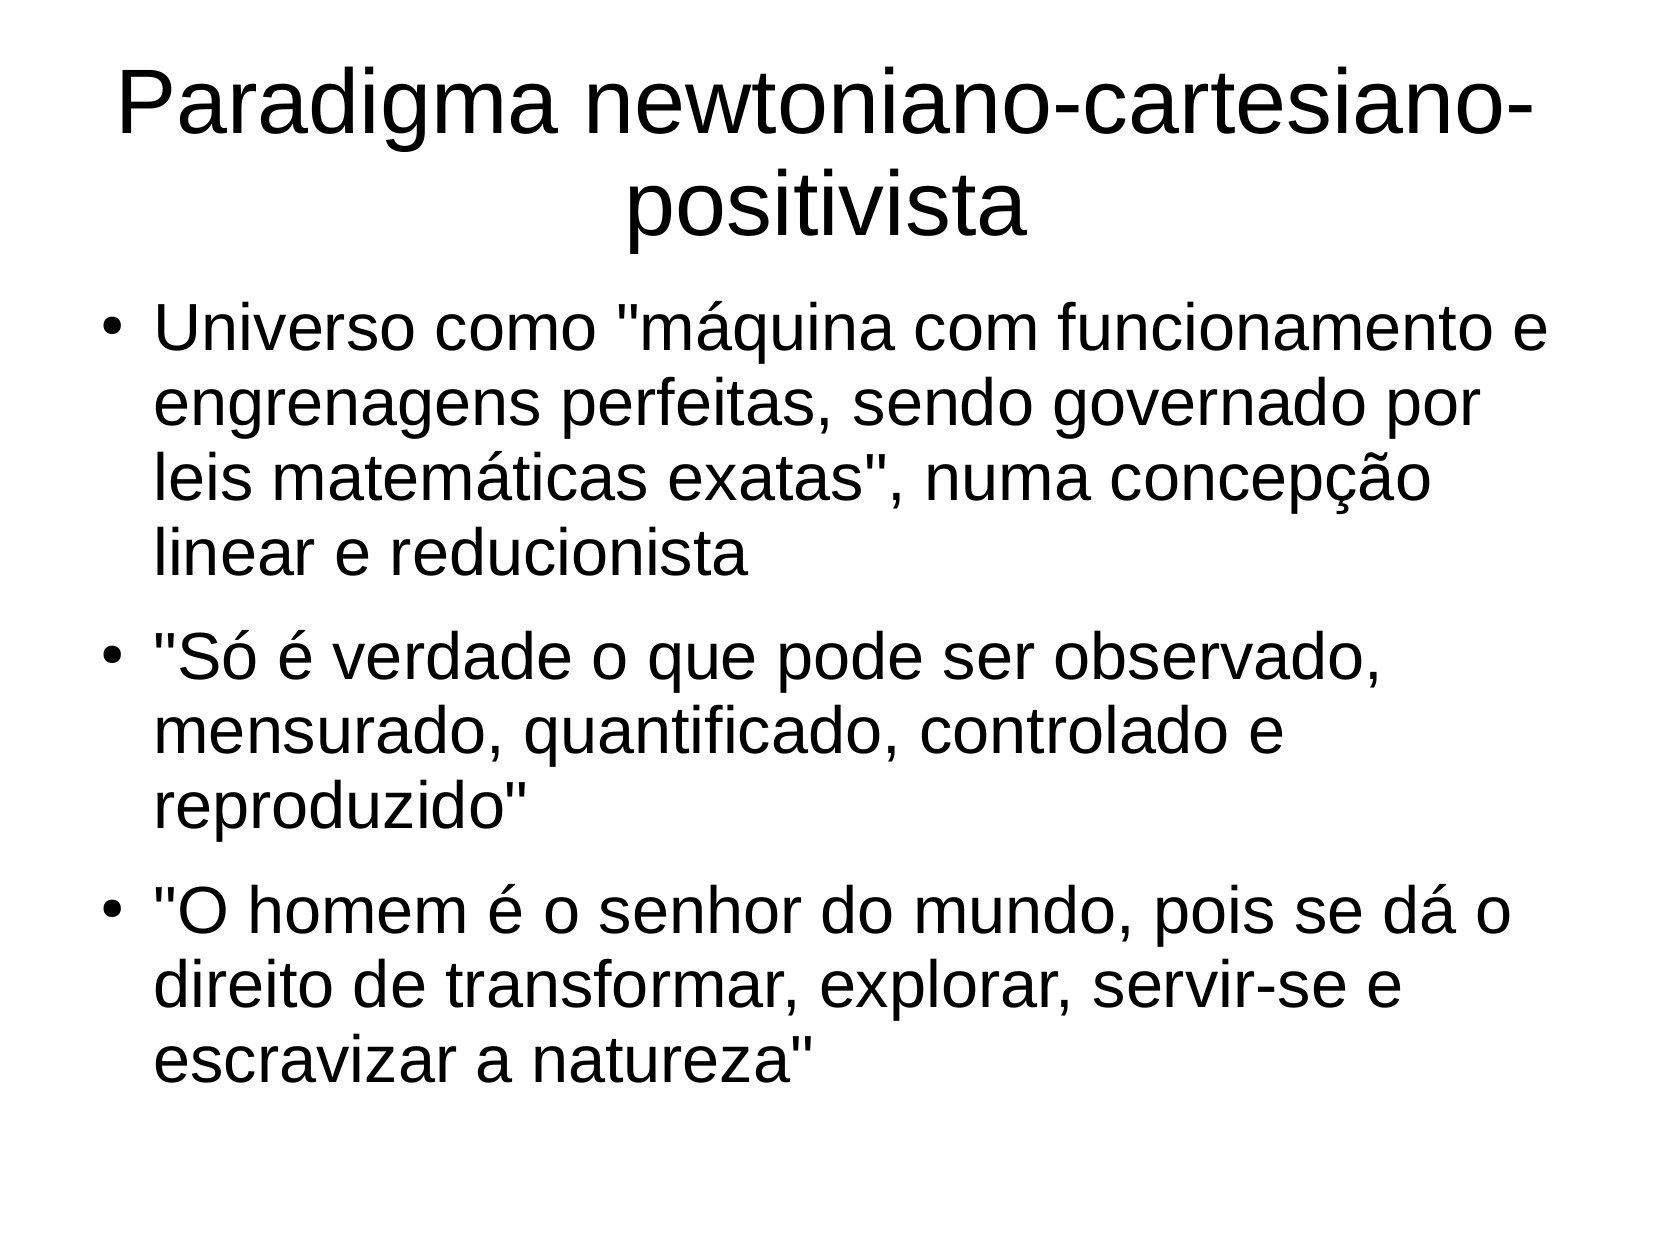

# Paradigma newtoniano-cartesiano-positivista
Universo como "máquina com funcionamento e engrenagens perfeitas, sendo governado por leis matemáticas exatas", numa concepção linear e reducionista
"Só é verdade o que pode ser observado, mensurado, quantificado, controlado e reproduzido"
"O homem é o senhor do mundo, pois se dá o direito de transformar, explorar, servir-se e escravizar a natureza"